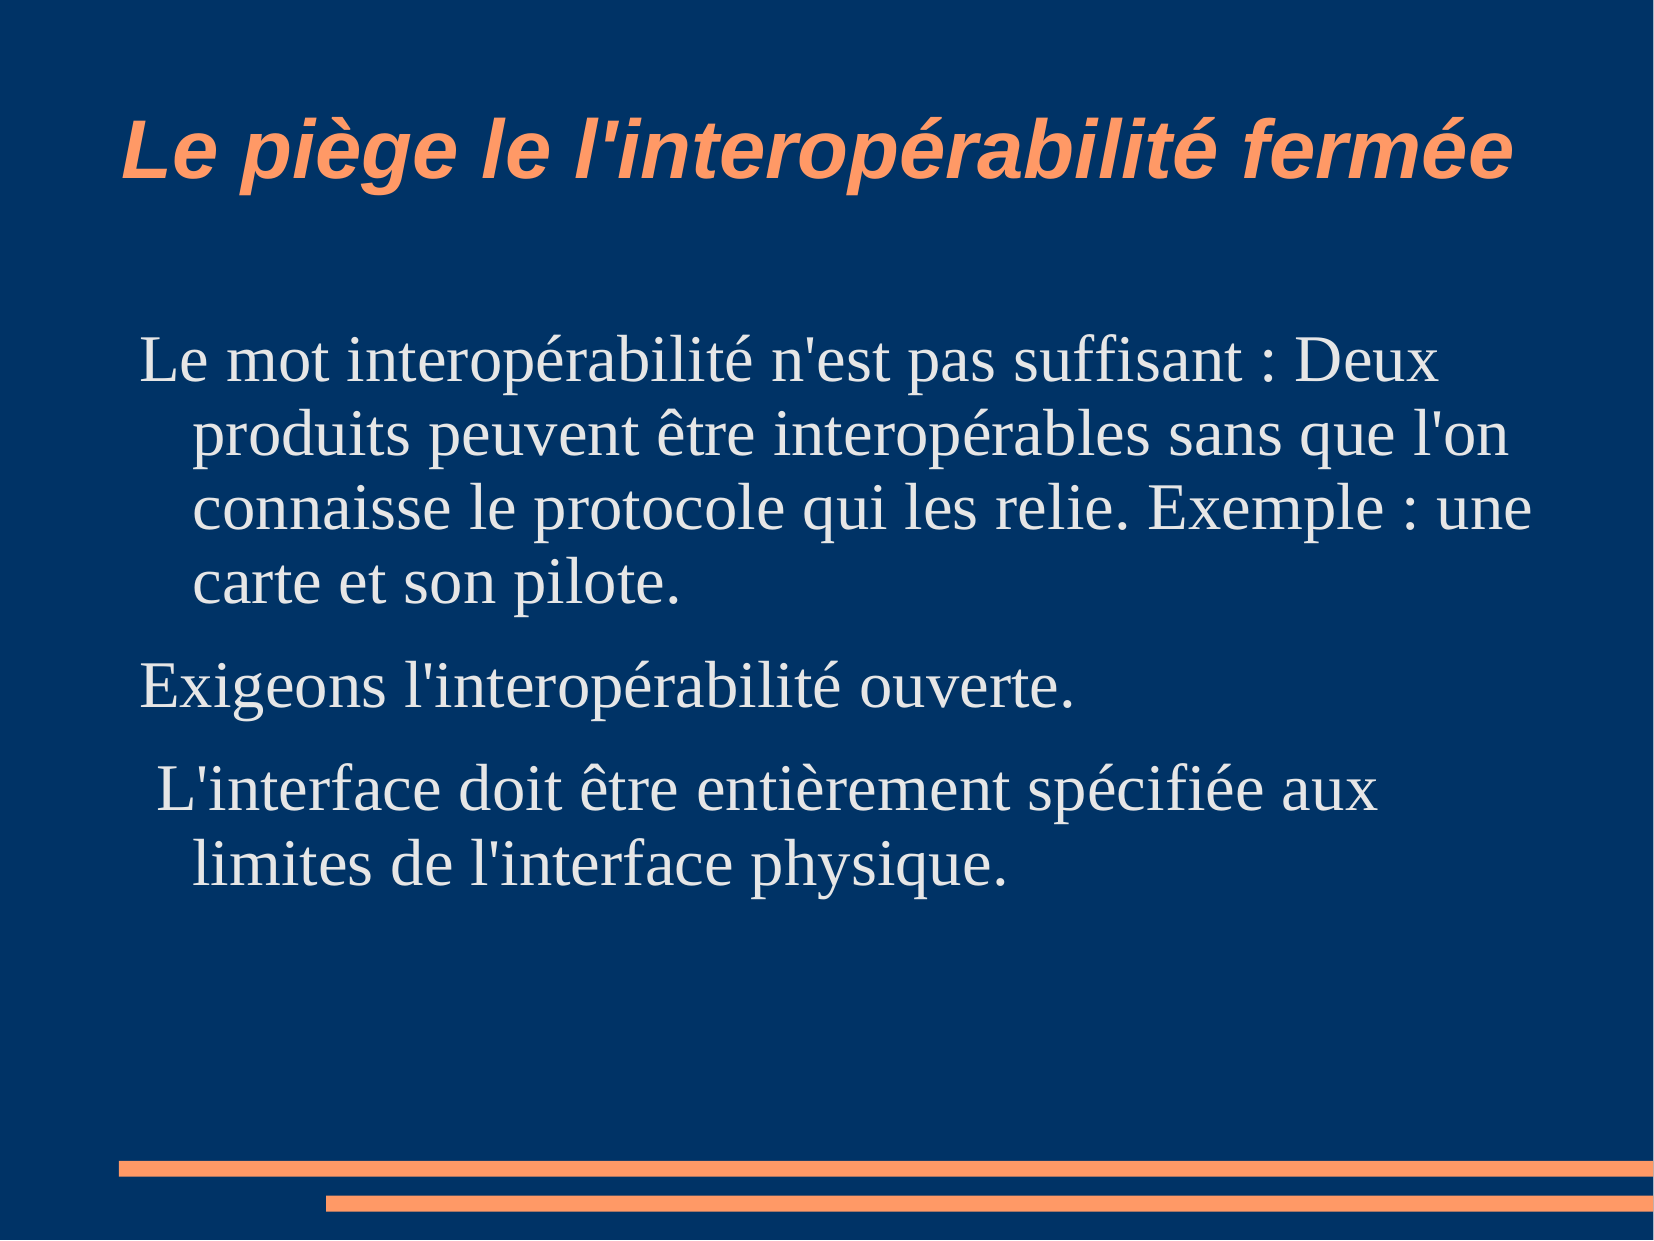

# Le piège le l'interopérabilité fermée
Le mot interopérabilité n'est pas suffisant : Deux produits peuvent être interopérables sans que l'on connaisse le protocole qui les relie. Exemple : une carte et son pilote.
Exigeons l'interopérabilité ouverte.
 L'interface doit être entièrement spécifiée aux limites de l'interface physique.